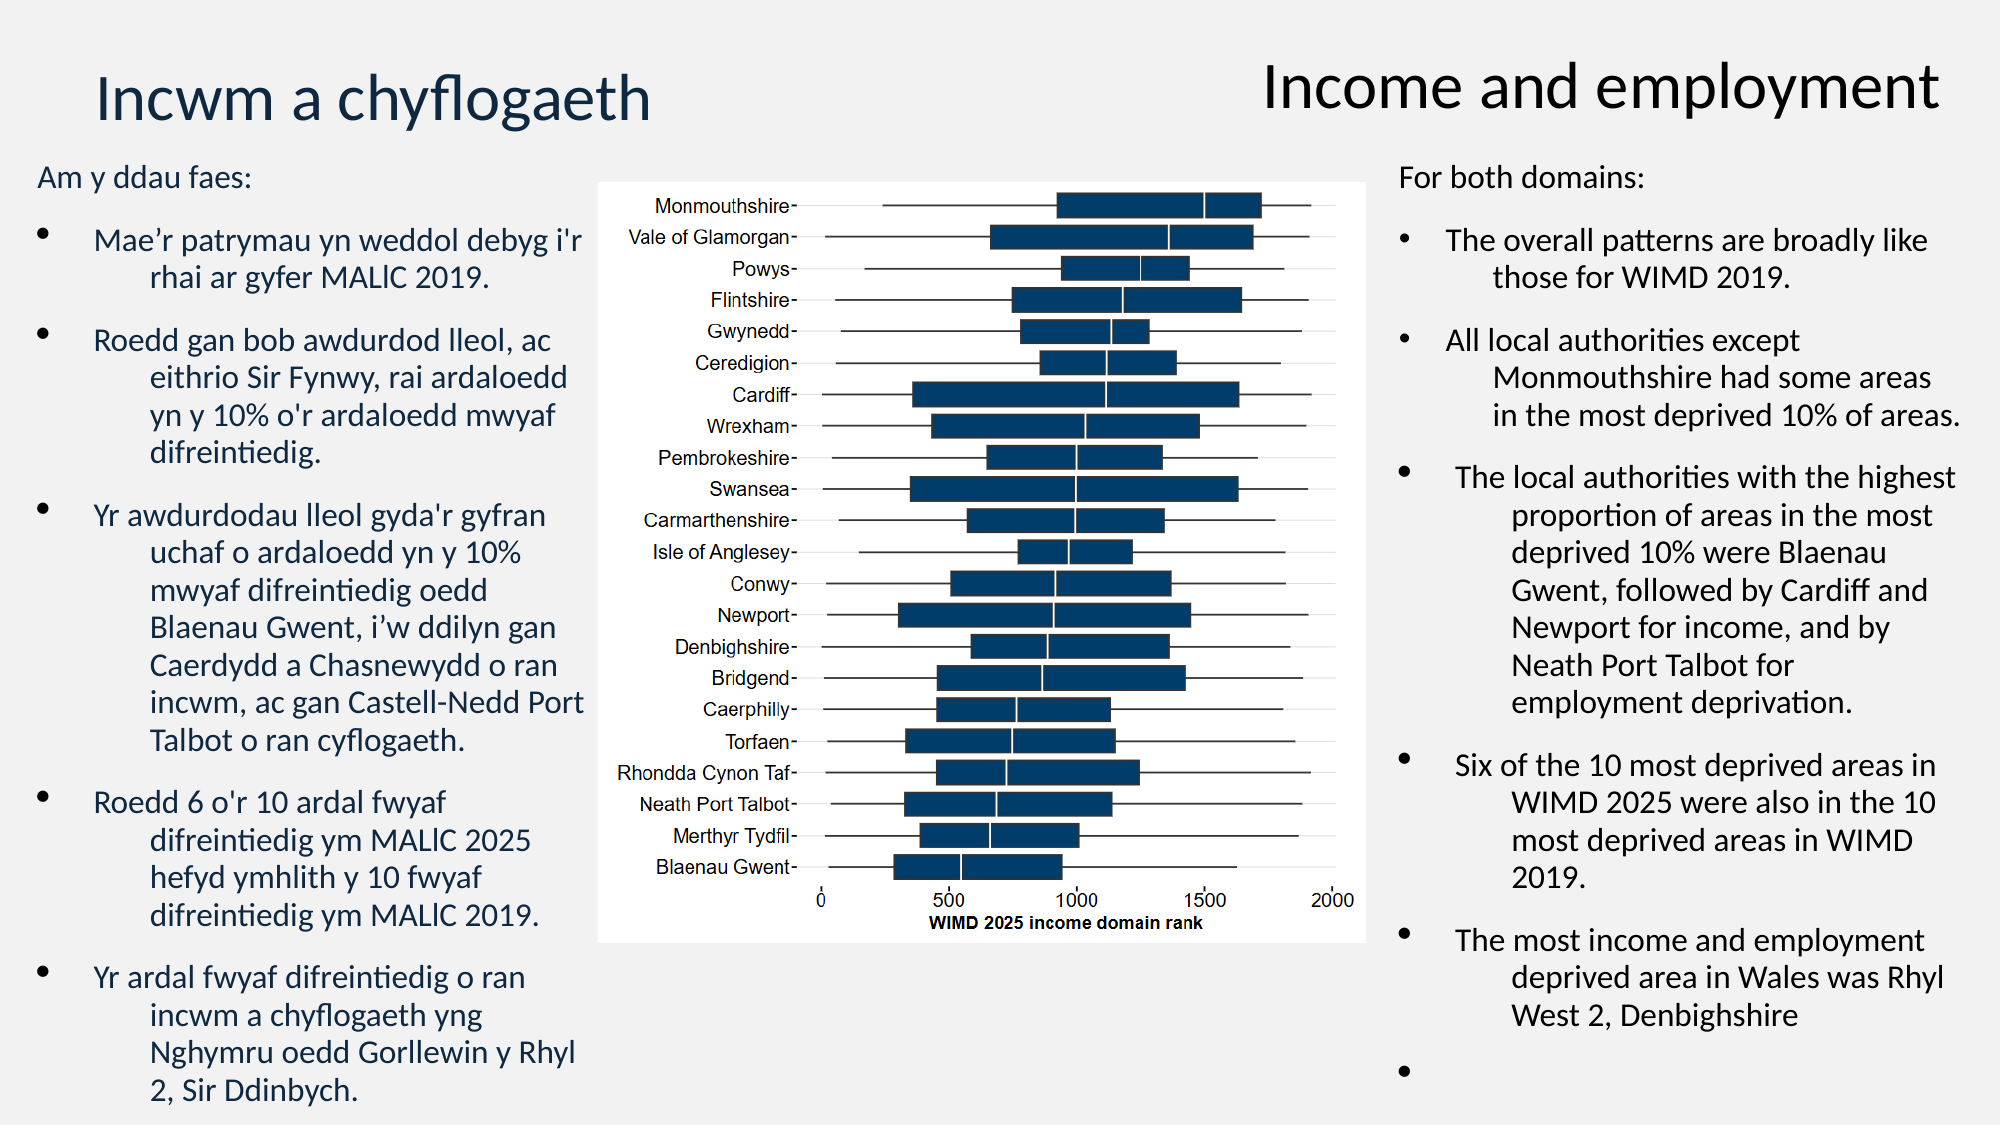

Incwm a chyflogaeth
Income and employment
Am y ddau faes:
Mae’r patrymau yn weddol debyg i'r rhai ar gyfer MALlC 2019.
Roedd gan bob awdurdod lleol, ac eithrio Sir Fynwy, rai ardaloedd yn y 10% o'r ardaloedd mwyaf difreintiedig.
Yr awdurdodau lleol gyda'r gyfran uchaf o ardaloedd yn y 10% mwyaf difreintiedig oedd Blaenau Gwent, i’w ddilyn gan Caerdydd a Chasnewydd o ran incwm, ac gan Castell-Nedd Port Talbot o ran cyflogaeth.
Roedd 6 o'r 10 ardal fwyaf difreintiedig ym MALlC 2025 hefyd ymhlith y 10 fwyaf difreintiedig ym MALlC 2019.
Yr ardal fwyaf difreintiedig o ran incwm a chyflogaeth yng Nghymru oedd Gorllewin y Rhyl 2, Sir Ddinbych.
For both domains:
The overall patterns are broadly like those for WIMD 2019.
All local authorities except Monmouthshire had some areas in the most deprived 10% of areas.
The local authorities with the highest proportion of areas in the most deprived 10% were Blaenau Gwent, followed by Cardiff and Newport for income, and by Neath Port Talbot for employment deprivation.
Six of the 10 most deprived areas in WIMD 2025 were also in the 10 most deprived areas in WIMD 2019.
The most income and employment deprived area in Wales was Rhyl West 2, Denbighshire